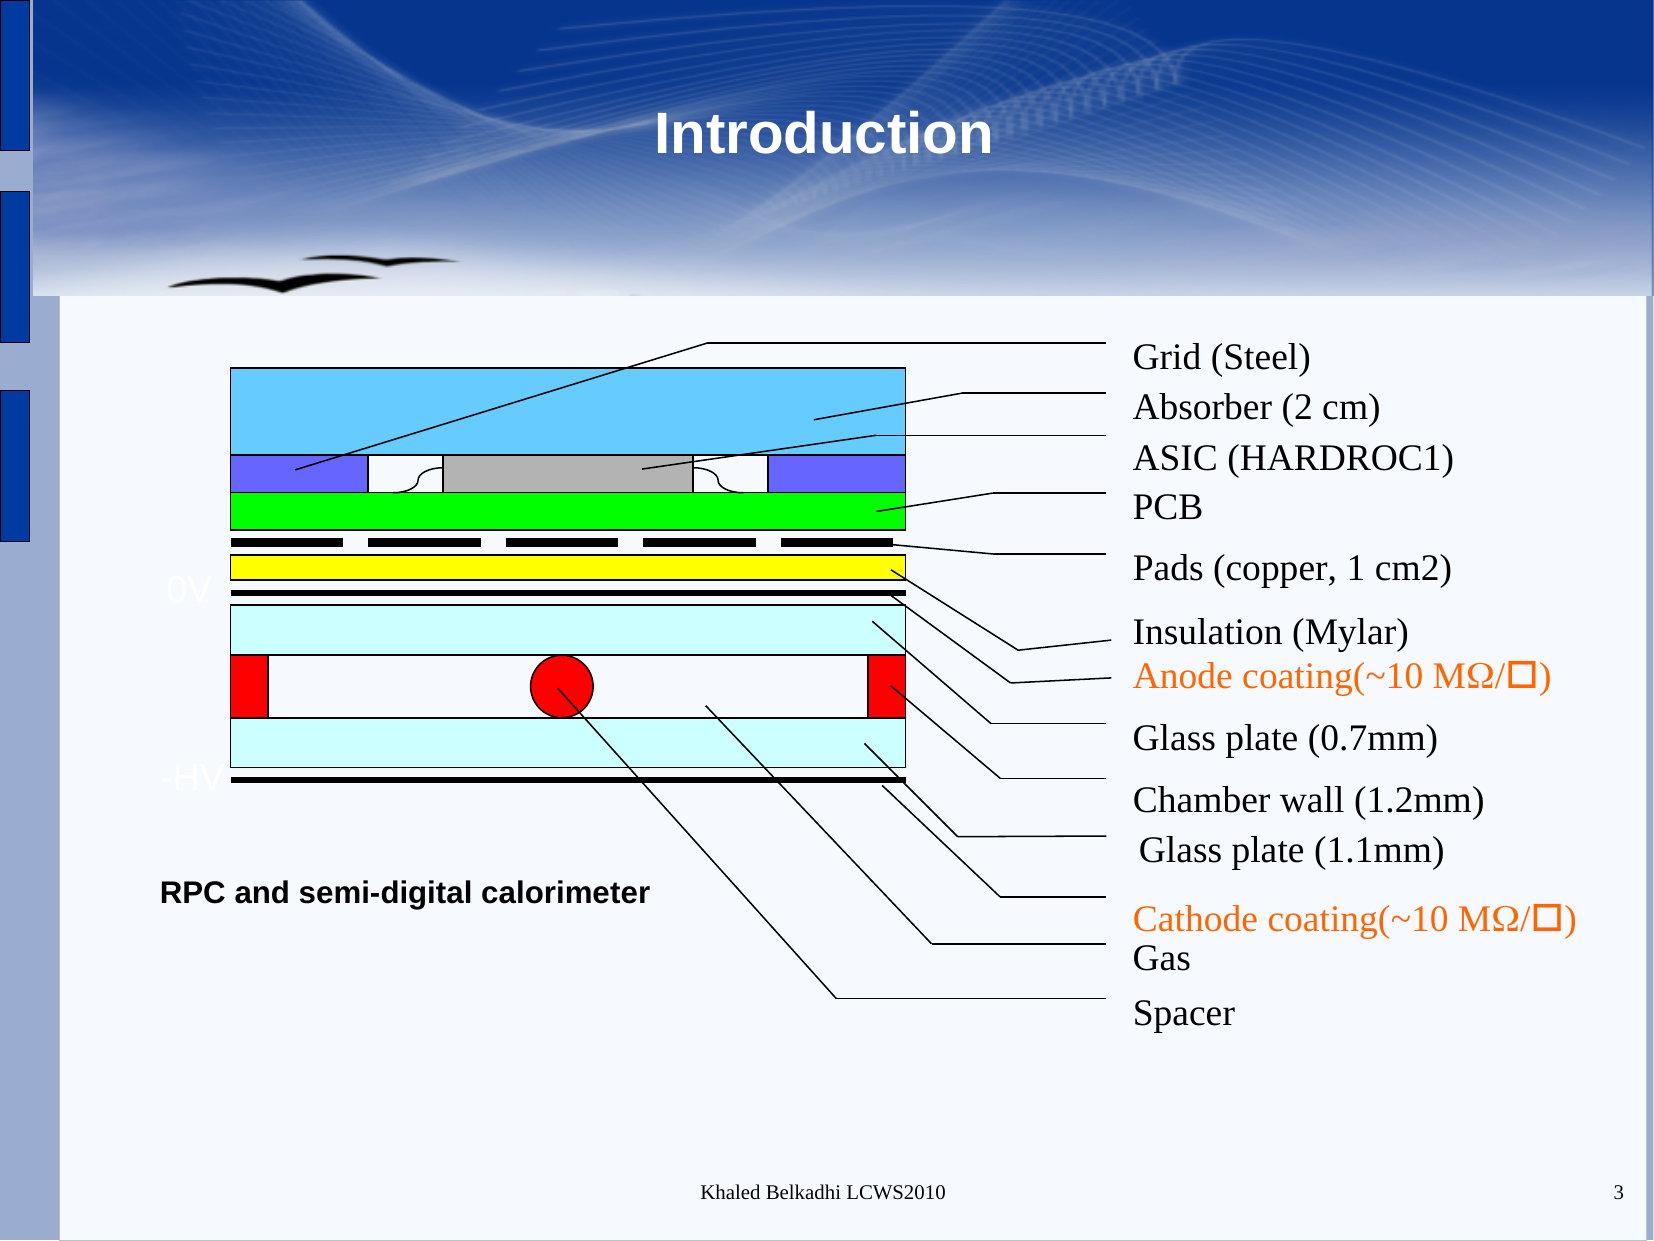

# Introduction
Grid (Steel)
Absorber (2 cm)
ASIC (HARDROC1)
PCB
Pads (copper, 1 cm2)
0V
Insulation (Mylar)
Anode coating(~10 M/)
Glass plate (0.7mm)
-HV
Chamber wall (1.2mm)
 RPC and semi-digital calorimeter
Glass plate (1.1mm)
Cathode coating(~10 M/)
Gas
Spacer
Khaled Belkadhi LCWS2010